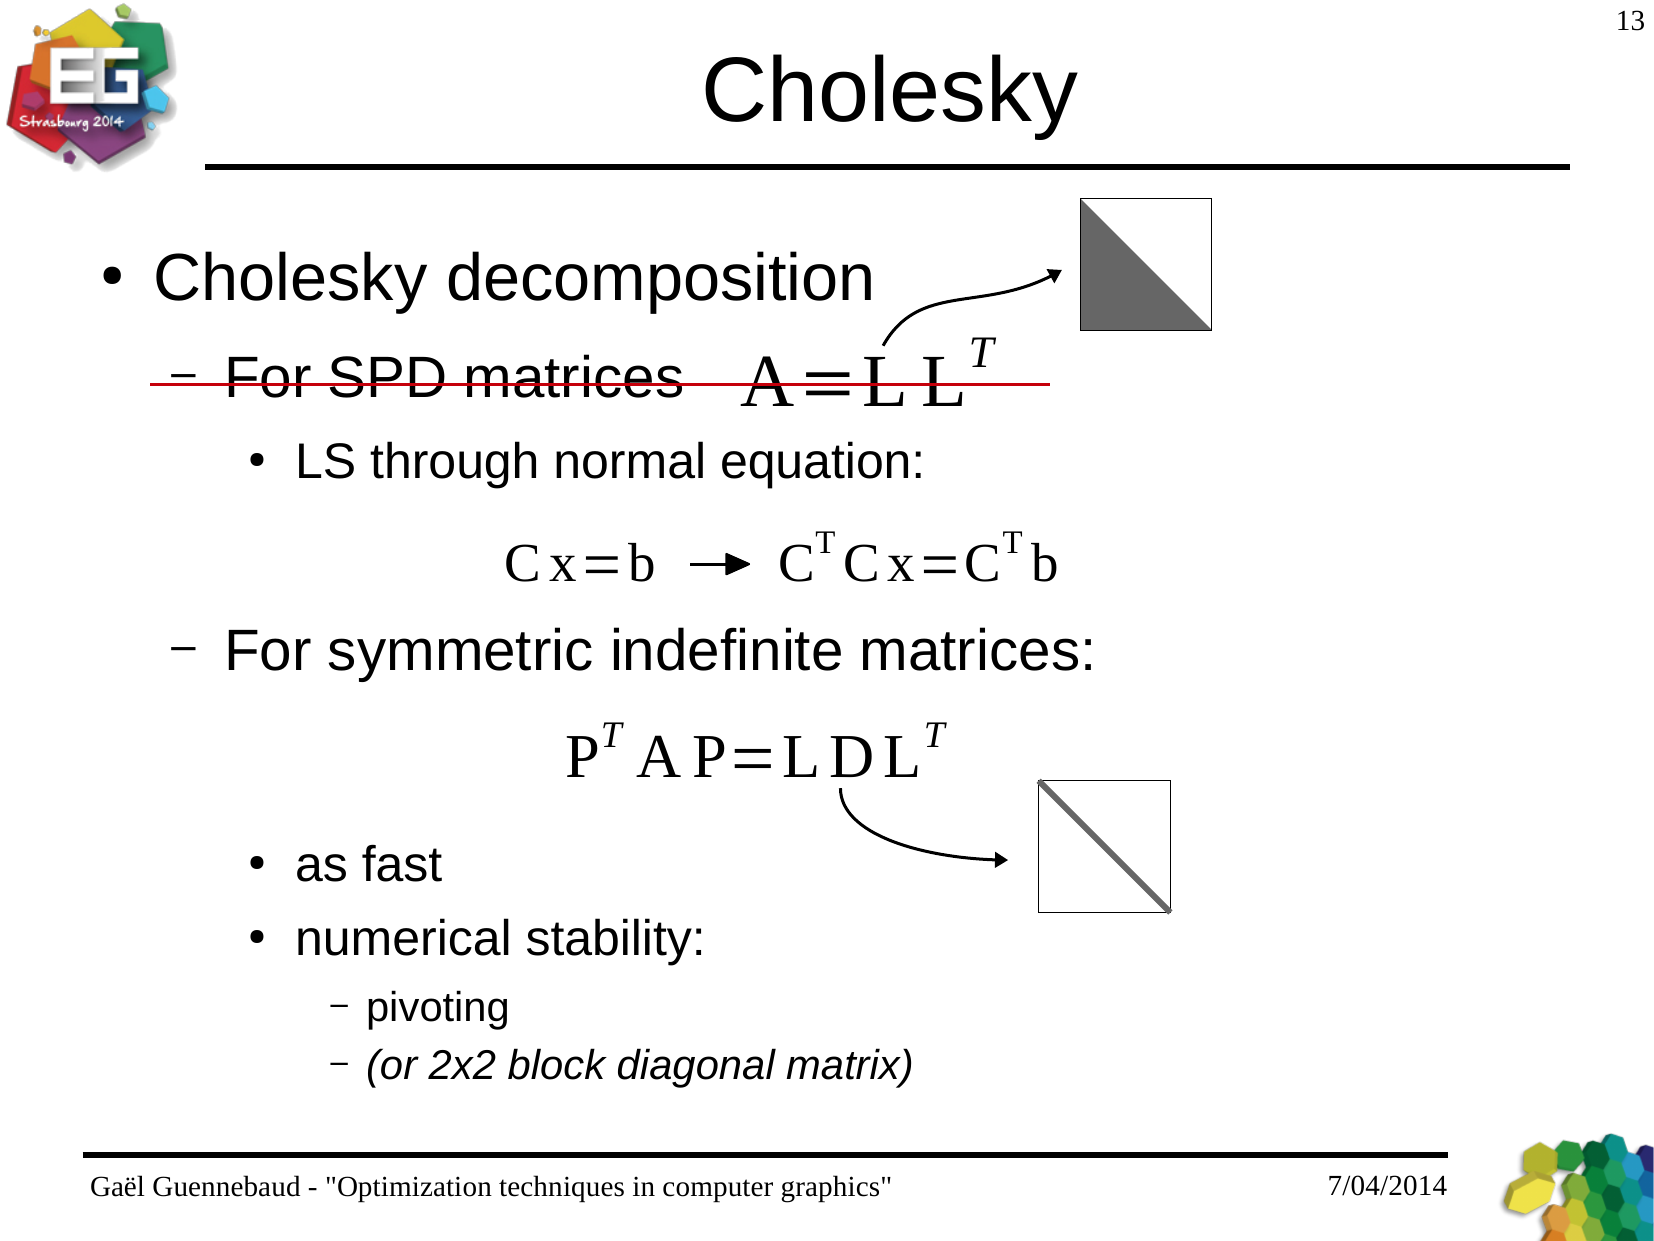

13
# Cholesky
Cholesky decomposition
For SPD matrices
LS through normal equation:
For symmetric indefinite matrices:
as fast
numerical stability:
pivoting
(or 2x2 block diagonal matrix)
7/04/2014
Gaël Guennebaud - "Optimization techniques in computer graphics"